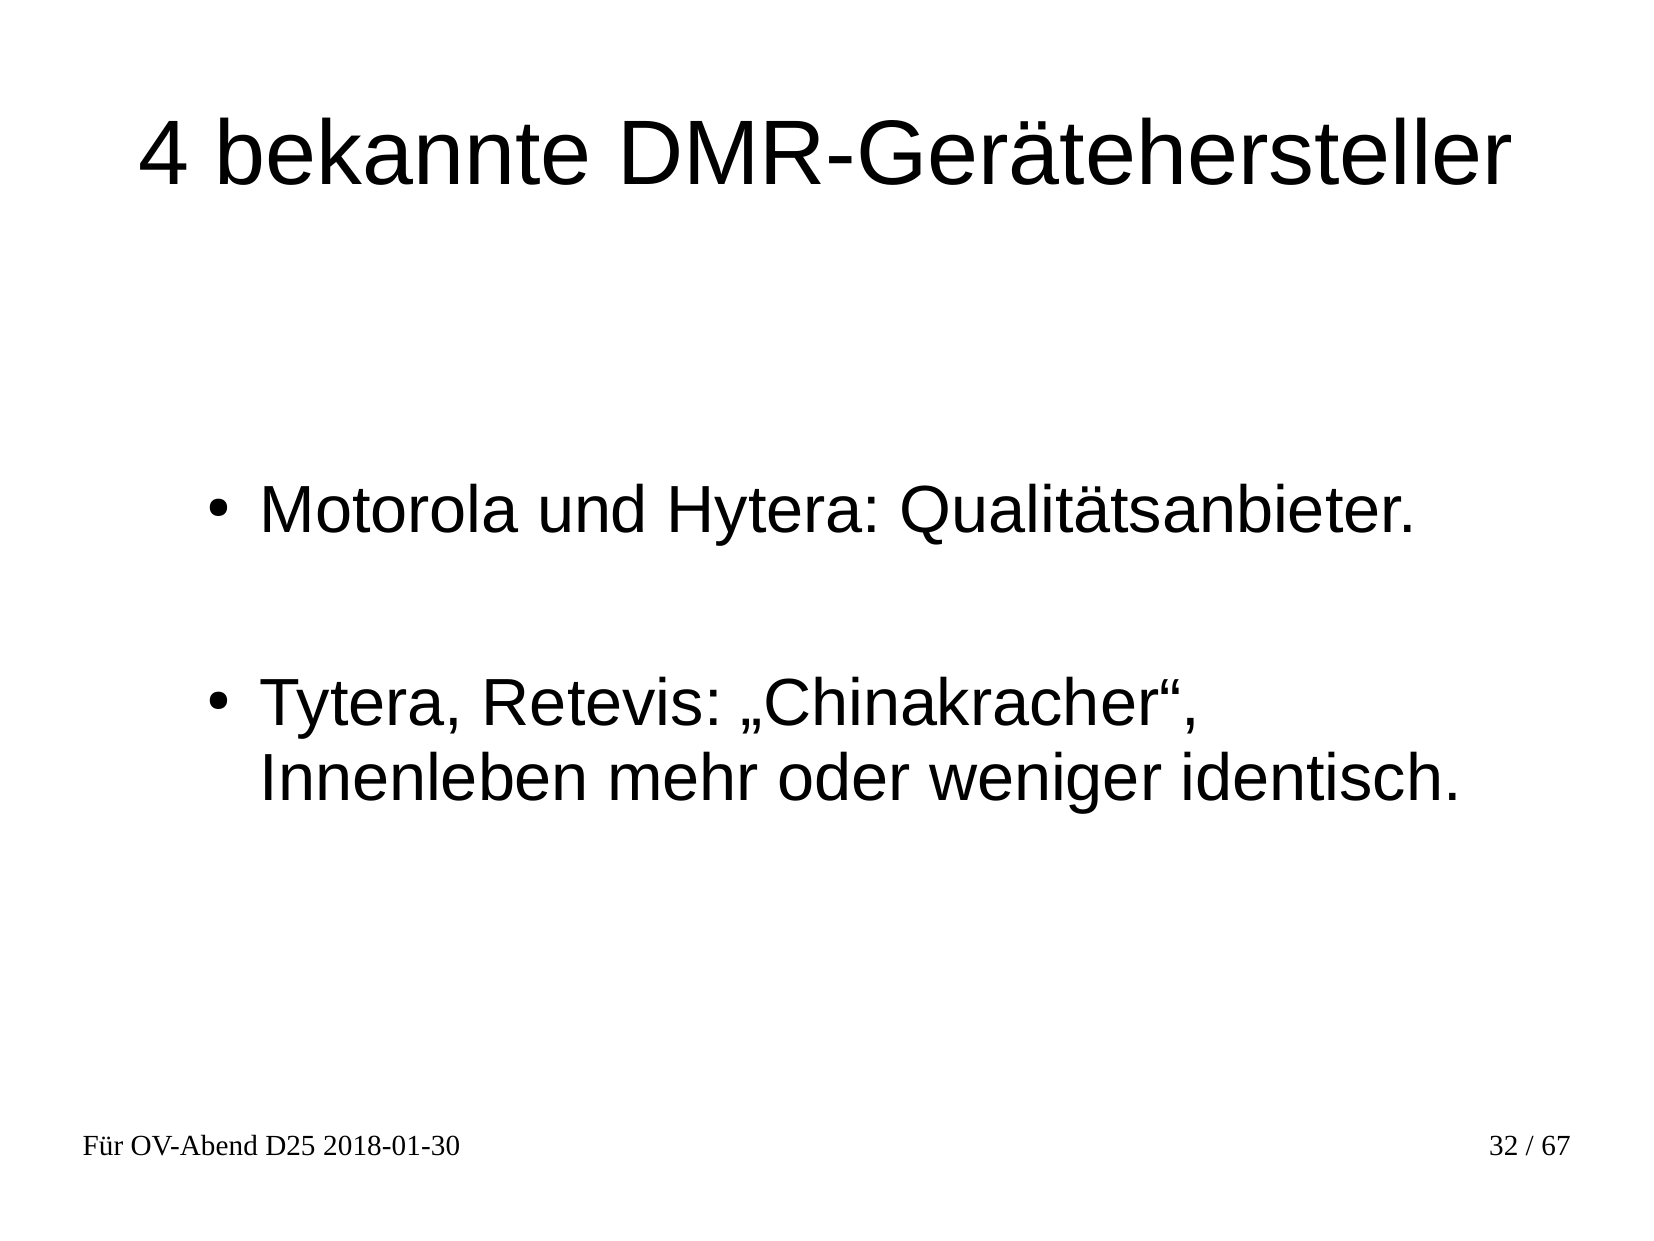

# 4 bekannte DMR-Gerätehersteller
Motorola und Hytera: Qualitätsanbieter.
Tytera, Retevis: „Chinakracher“,
Innenleben mehr oder weniger identisch.
32